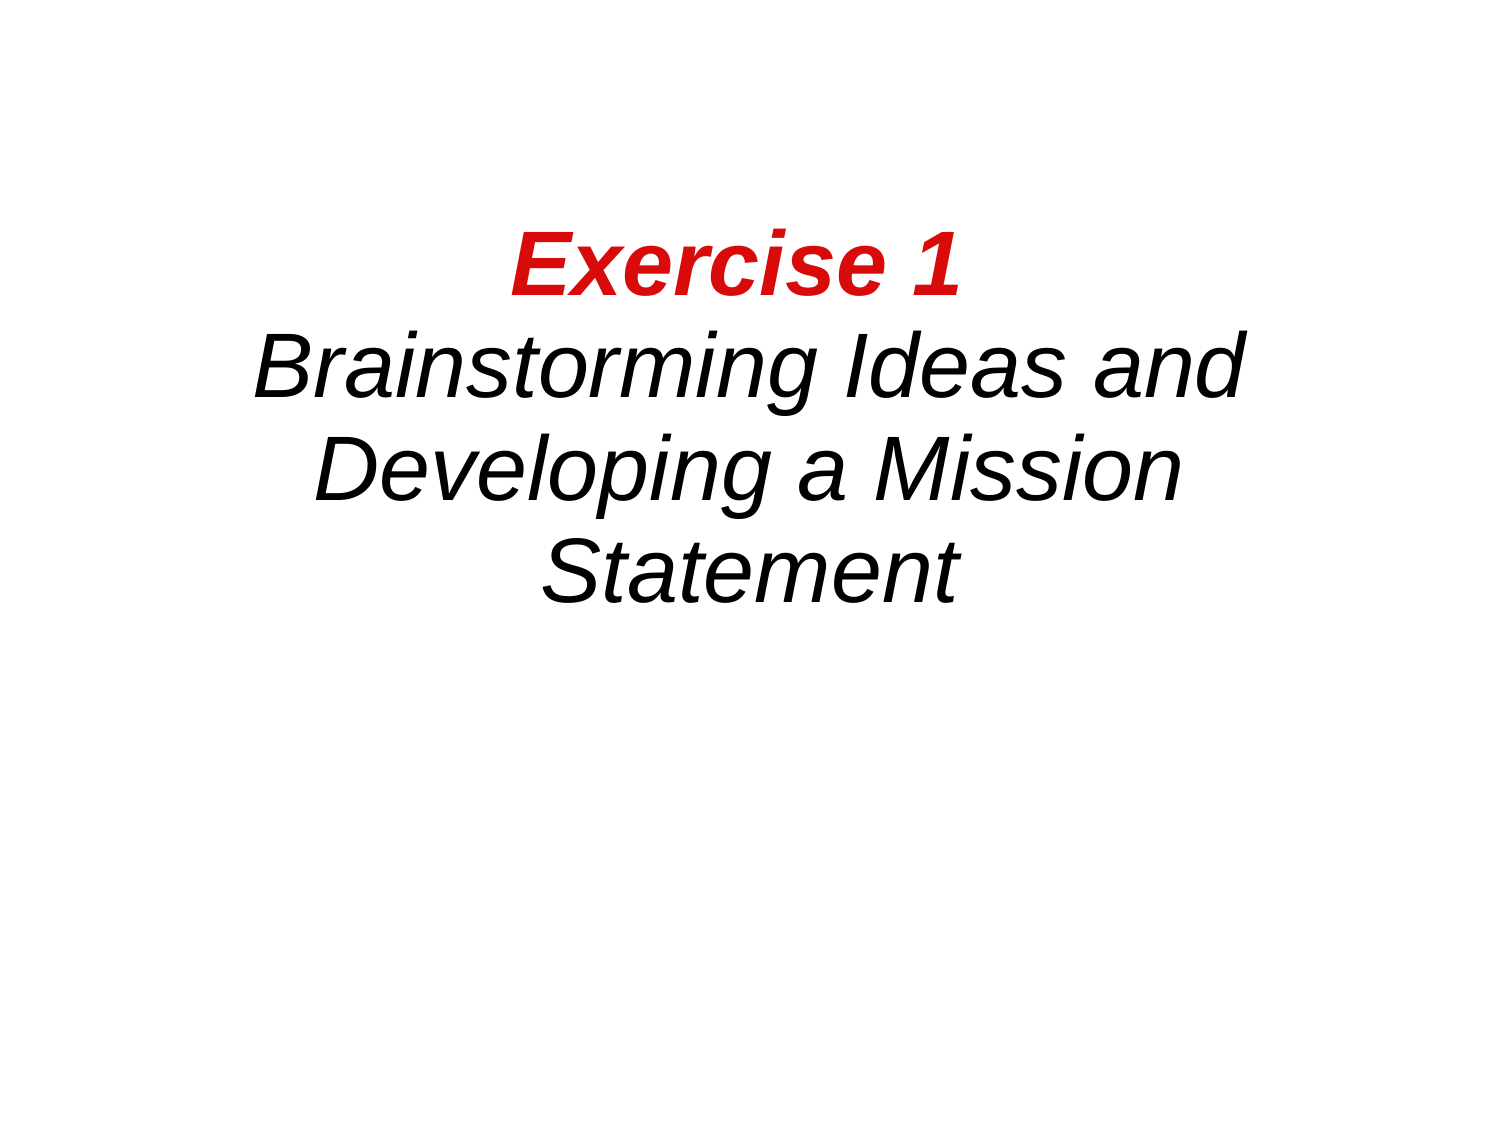

# Exercise 1 Brainstorming Ideas and Developing a Mission Statement